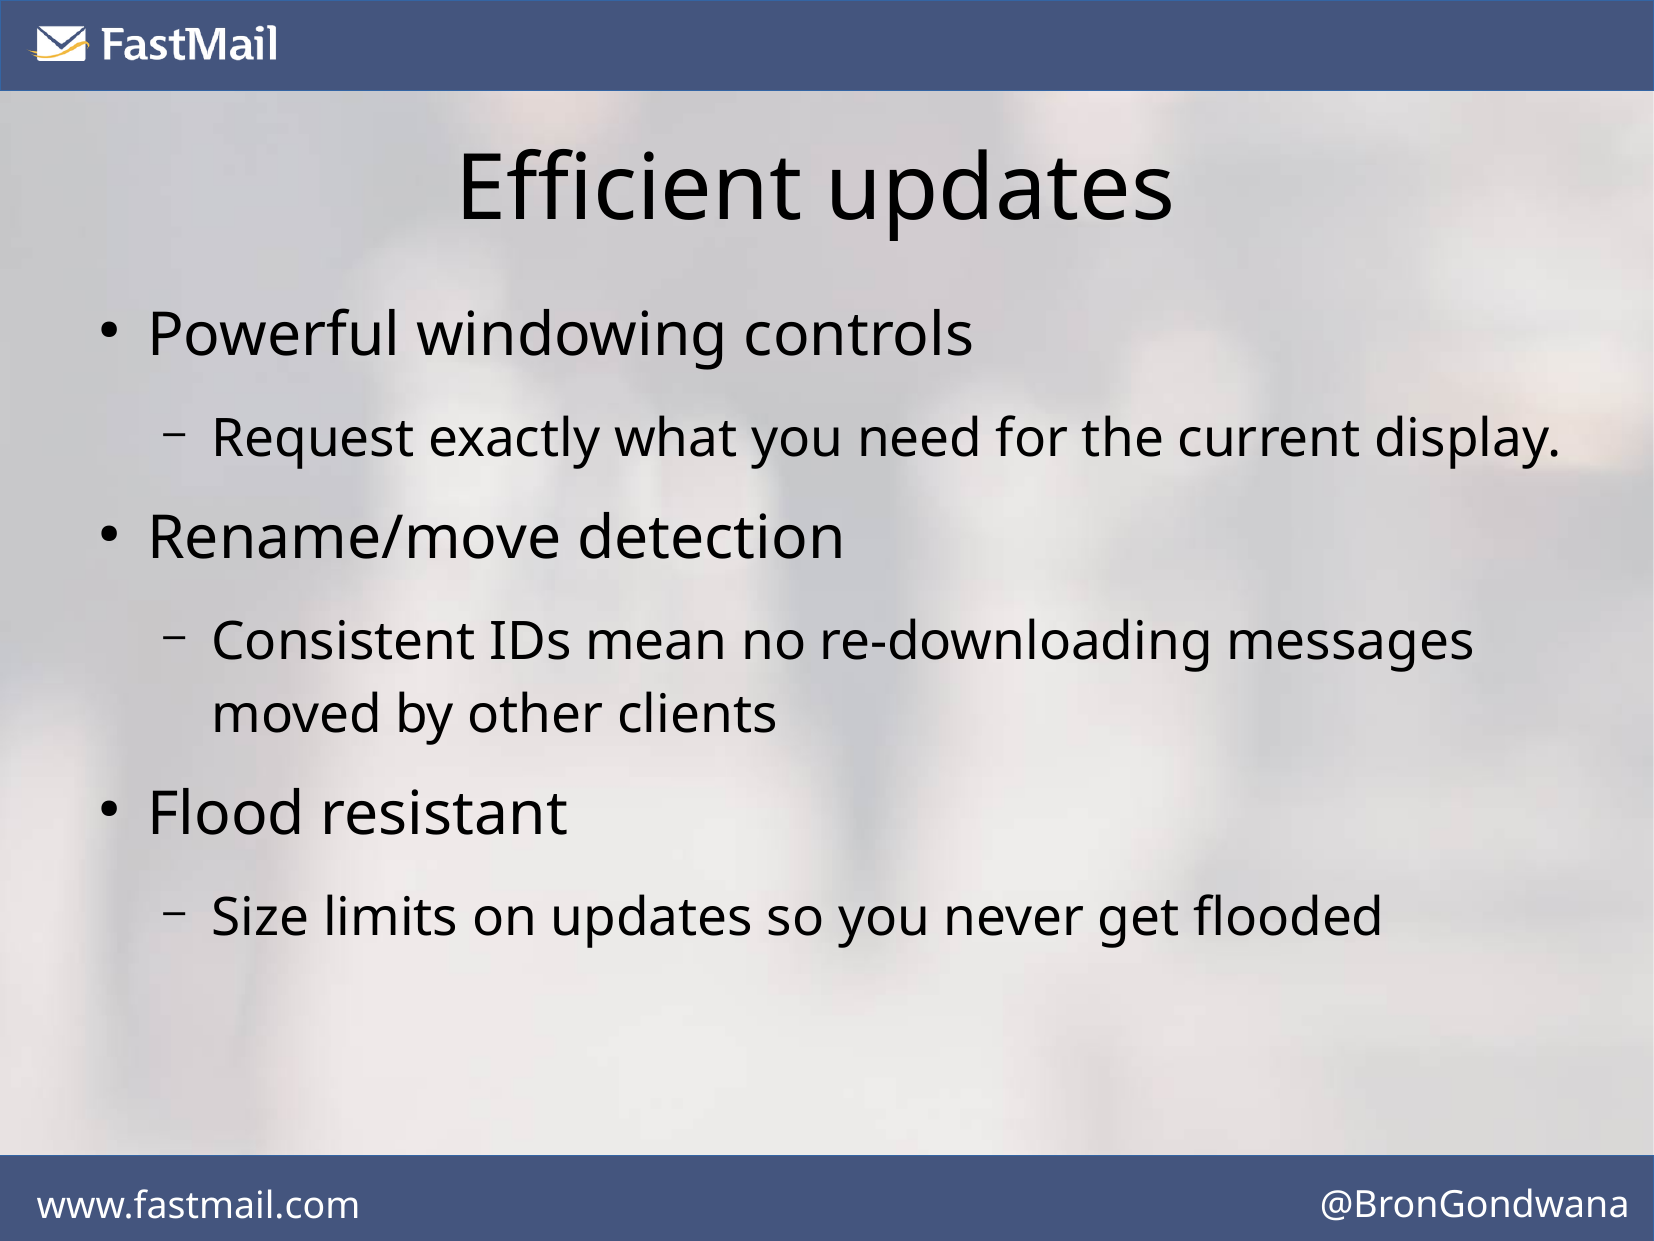

# Efficient updates
Powerful windowing controls
Request exactly what you need for the current display.
Rename/move detection
Consistent IDs mean no re-downloading messages moved by other clients
Flood resistant
Size limits on updates so you never get flooded